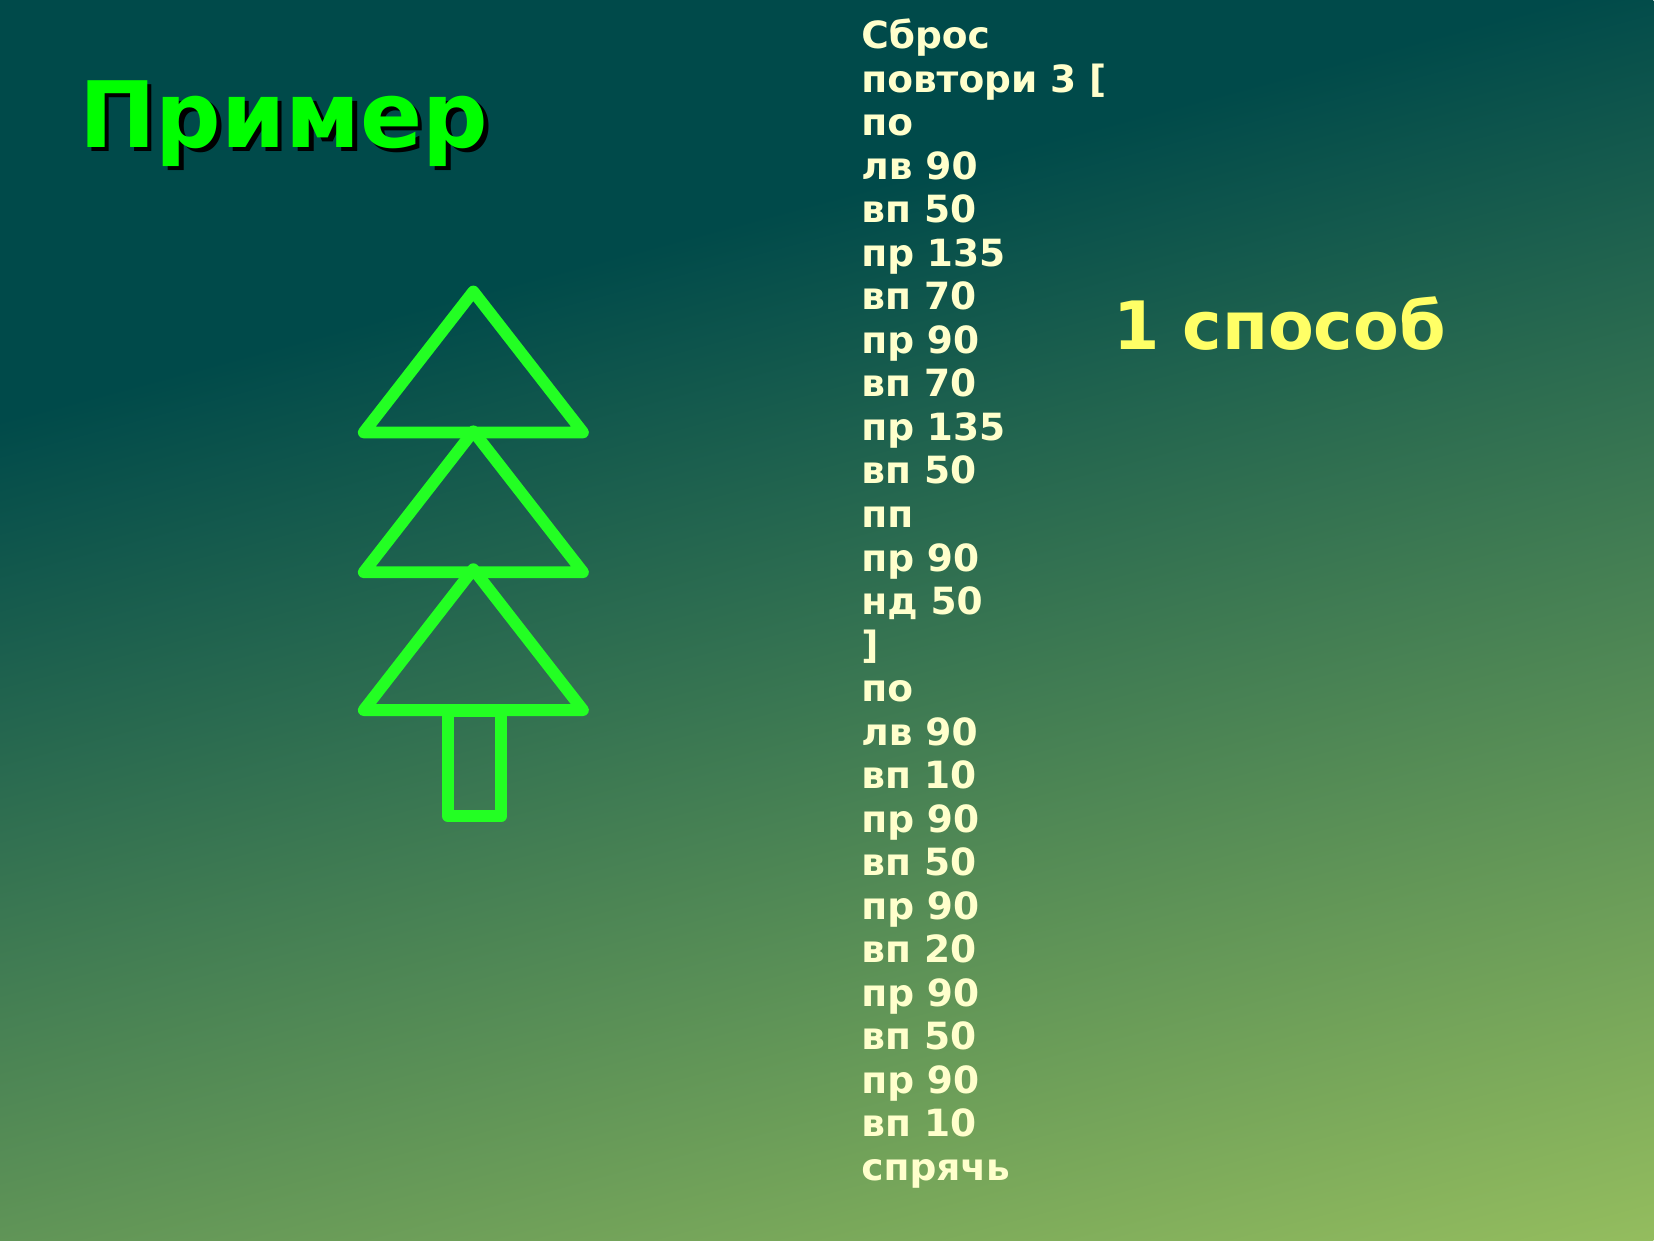

Сброс
повтори 3 [
по
лв 90
вп 50
пр 135
вп 70
пр 90
вп 70
пр 135
вп 50
пп
пр 90
нд 50
]
по
лв 90
вп 10
пр 90
вп 50
пр 90
вп 20
пр 90
вп 50
пр 90
вп 10
спрячь
# Пример
1 способ